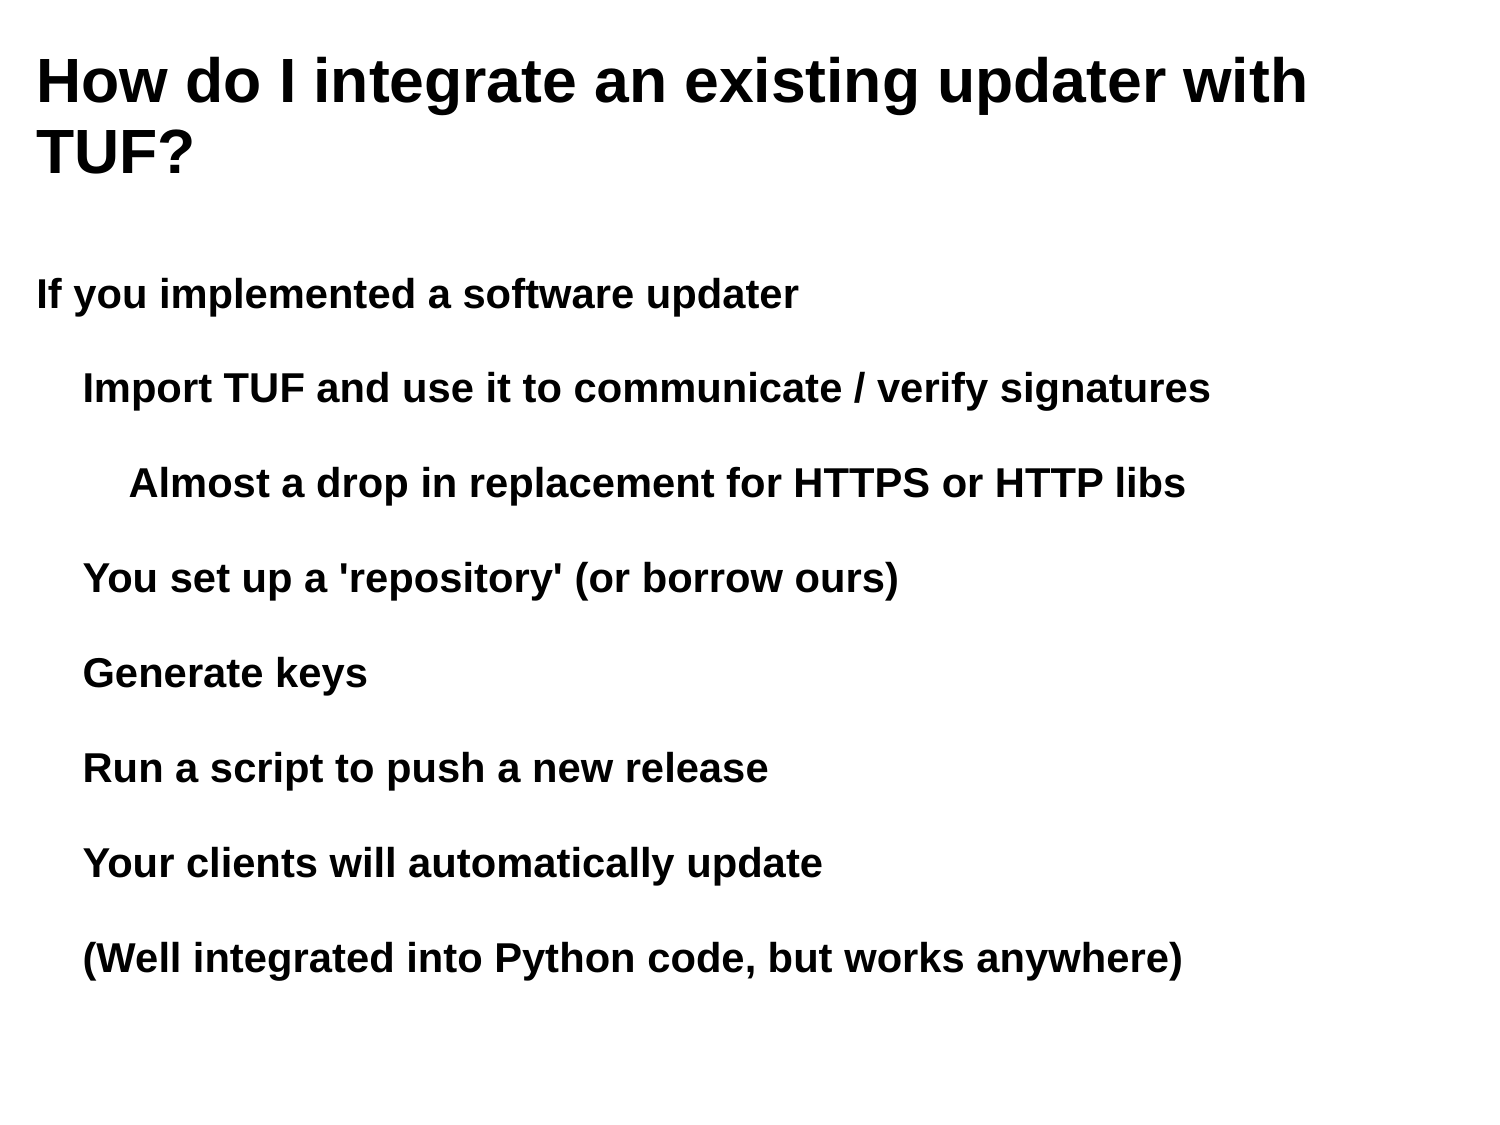

# How do I integrate an existing updater with TUF?
If you implemented a software updater
 Import TUF and use it to communicate / verify signatures
 Almost a drop in replacement for HTTPS or HTTP libs
 You set up a 'repository' (or borrow ours)
 Generate keys
 Run a script to push a new release
 Your clients will automatically update
 (Well integrated into Python code, but works anywhere)